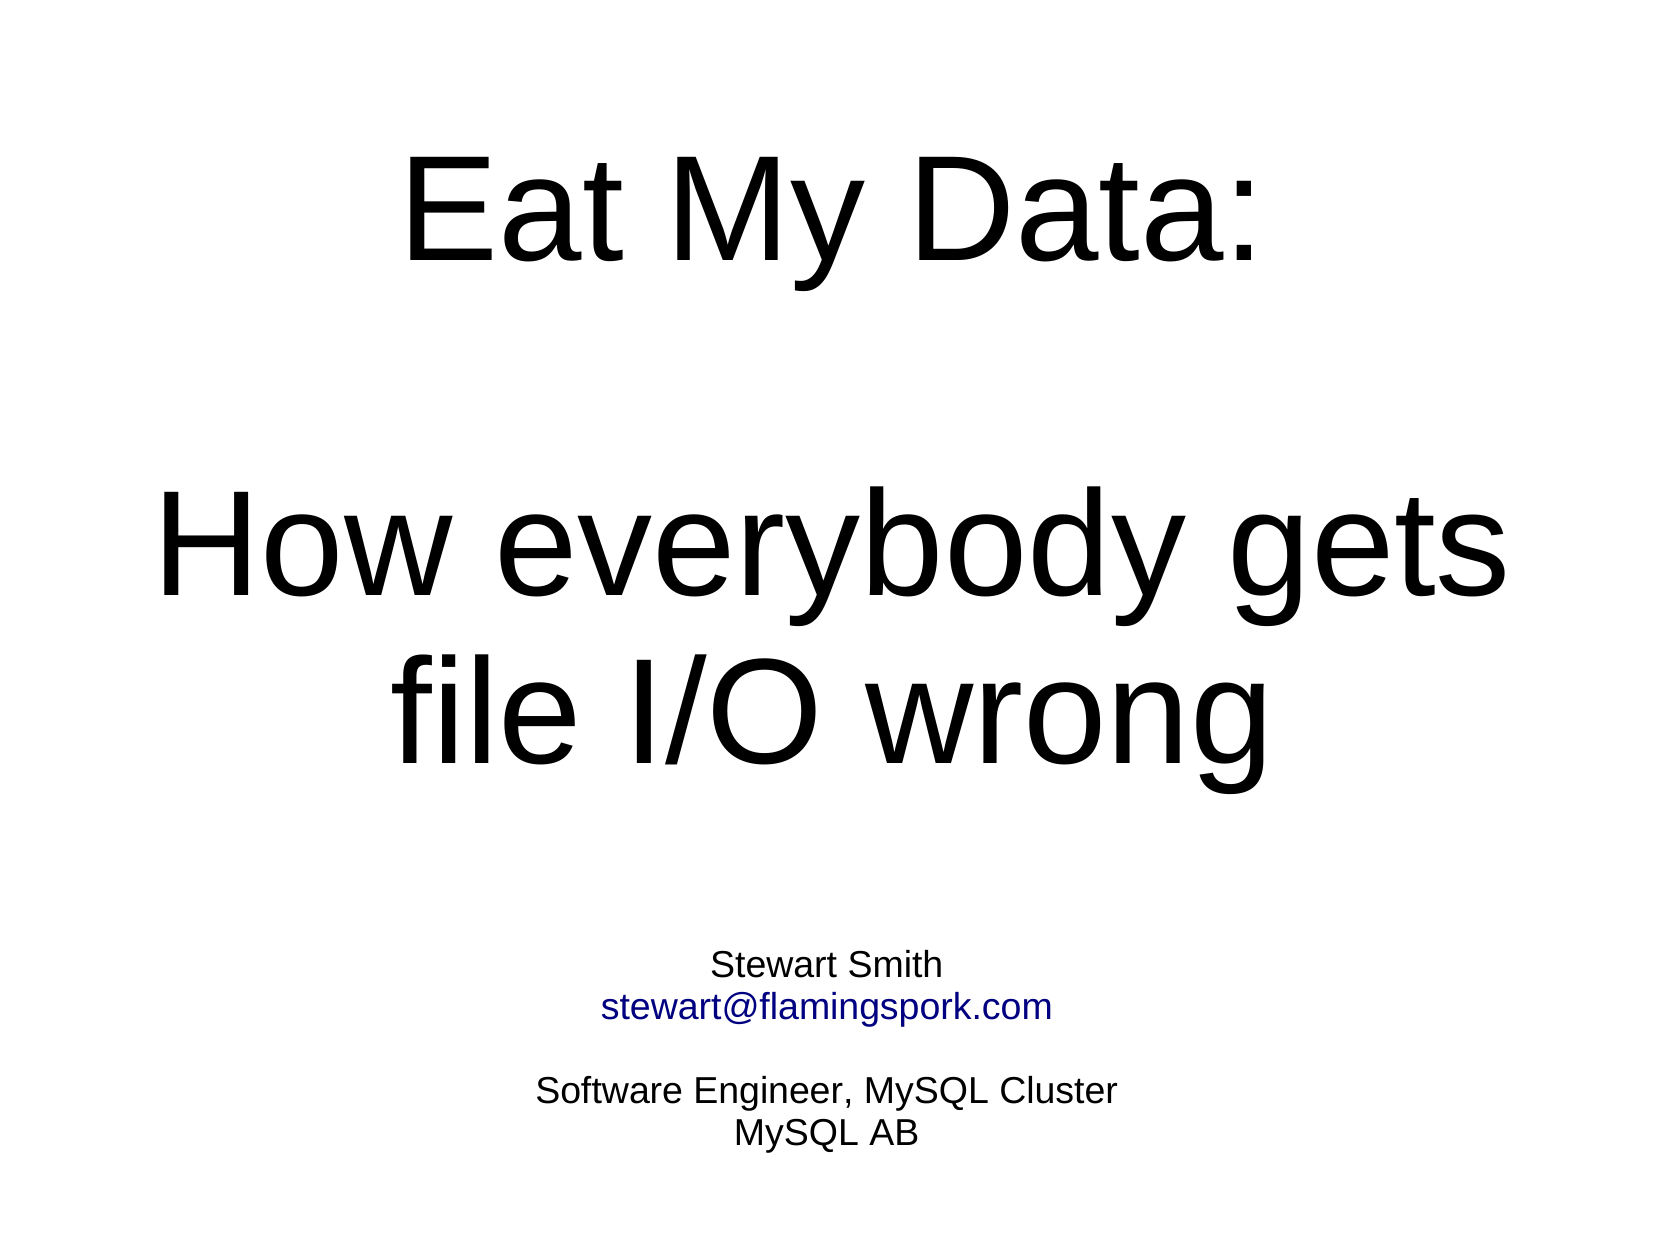

# Eat My Data: How everybody gets file I/O wrong
Stewart Smith
stewart@flamingspork.com
Software Engineer, MySQL Cluster
MySQL AB